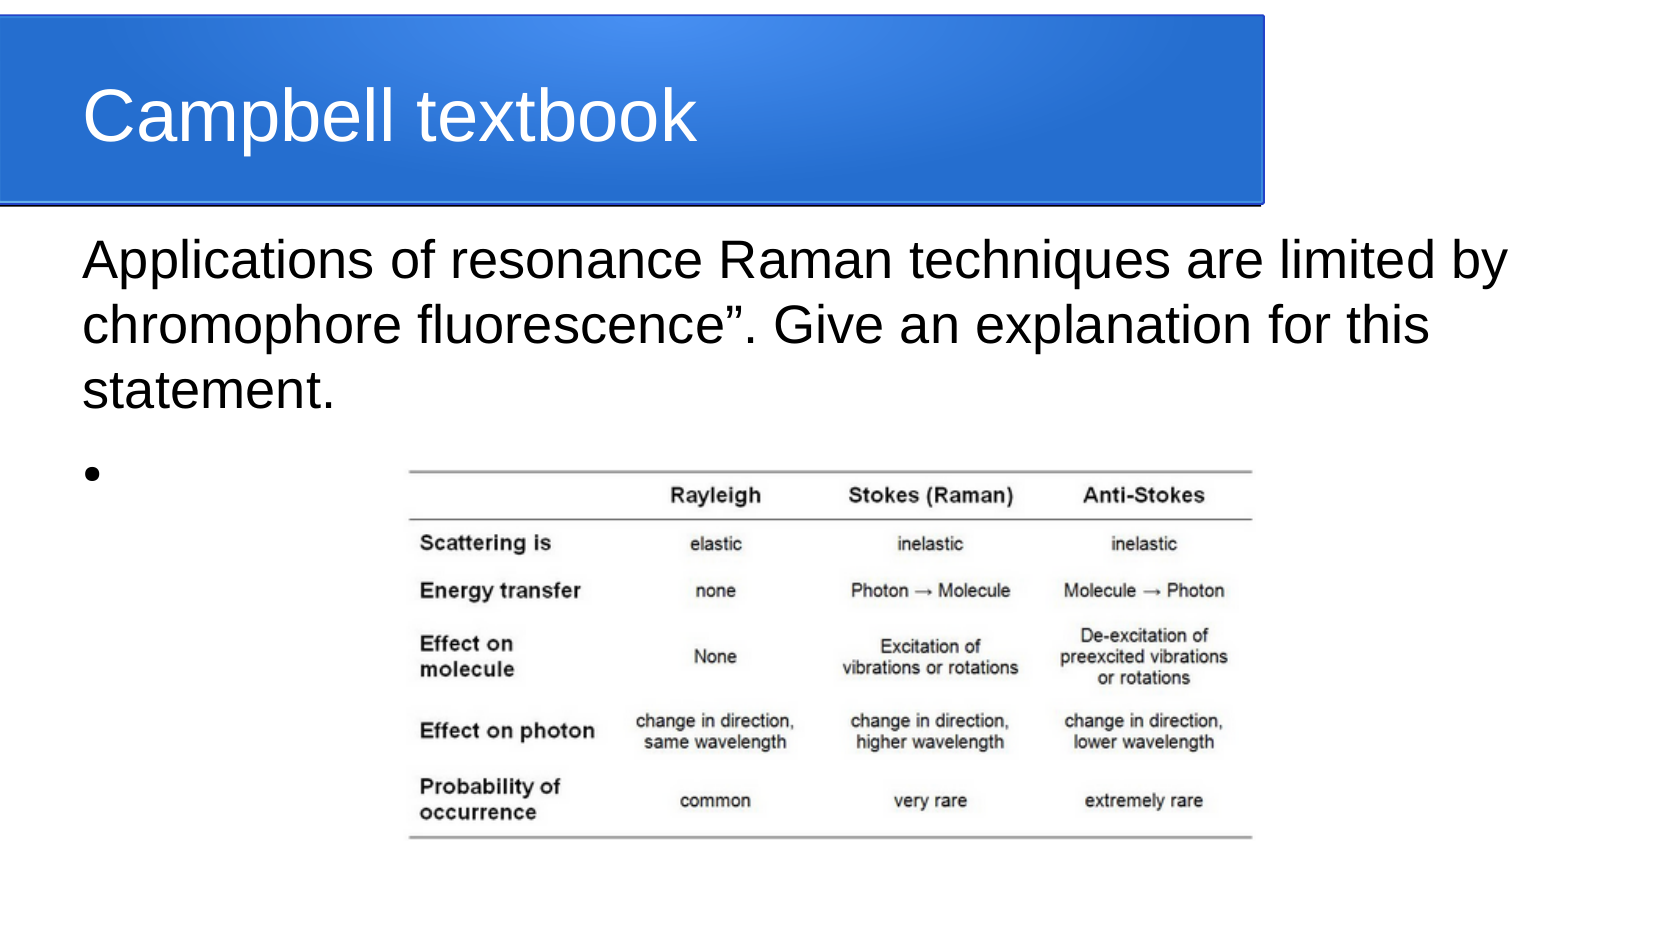

# Campbell textbook
Applications of resonance Raman techniques are limited by chromophore fluorescence”. Give an explanation for this statement.